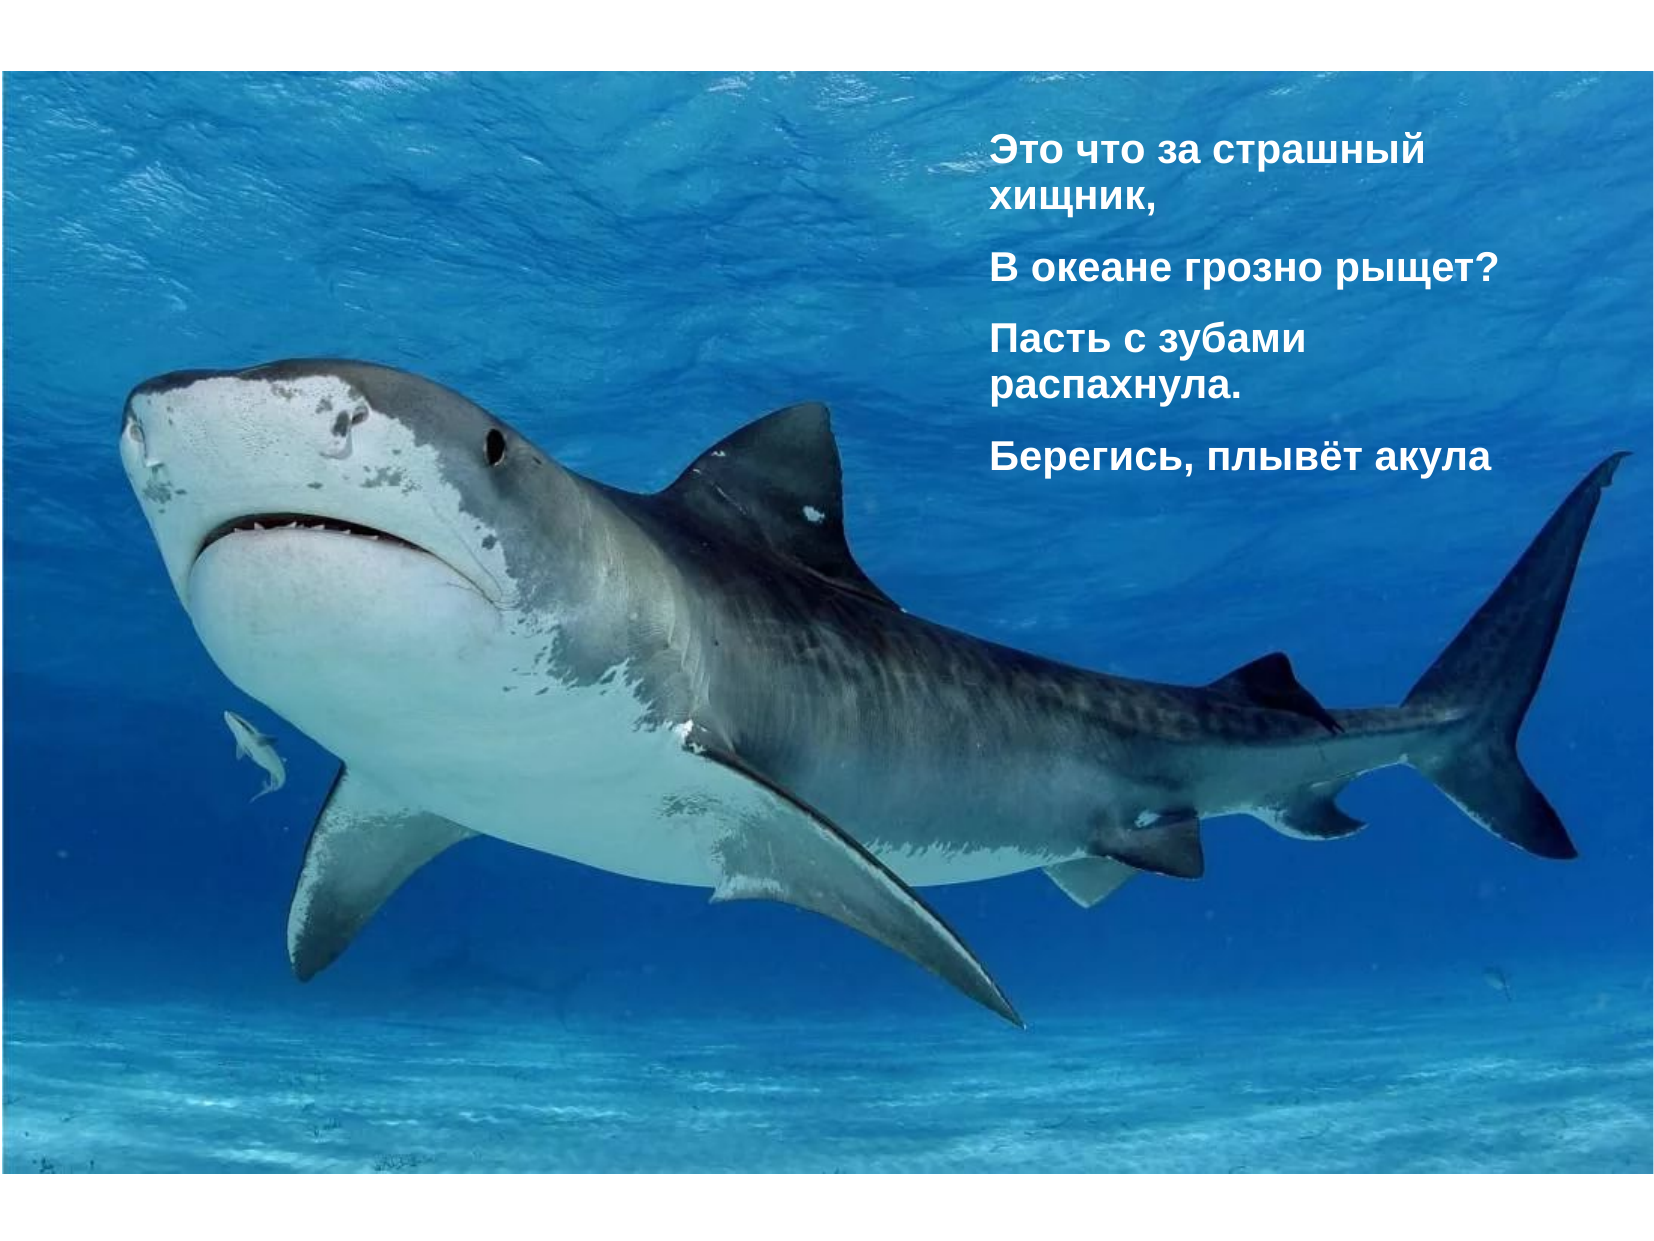

Это что за страшный хищник,
В океане грозно рыщет?
Пасть с зубами распахнула.
Берегись, плывёт акула